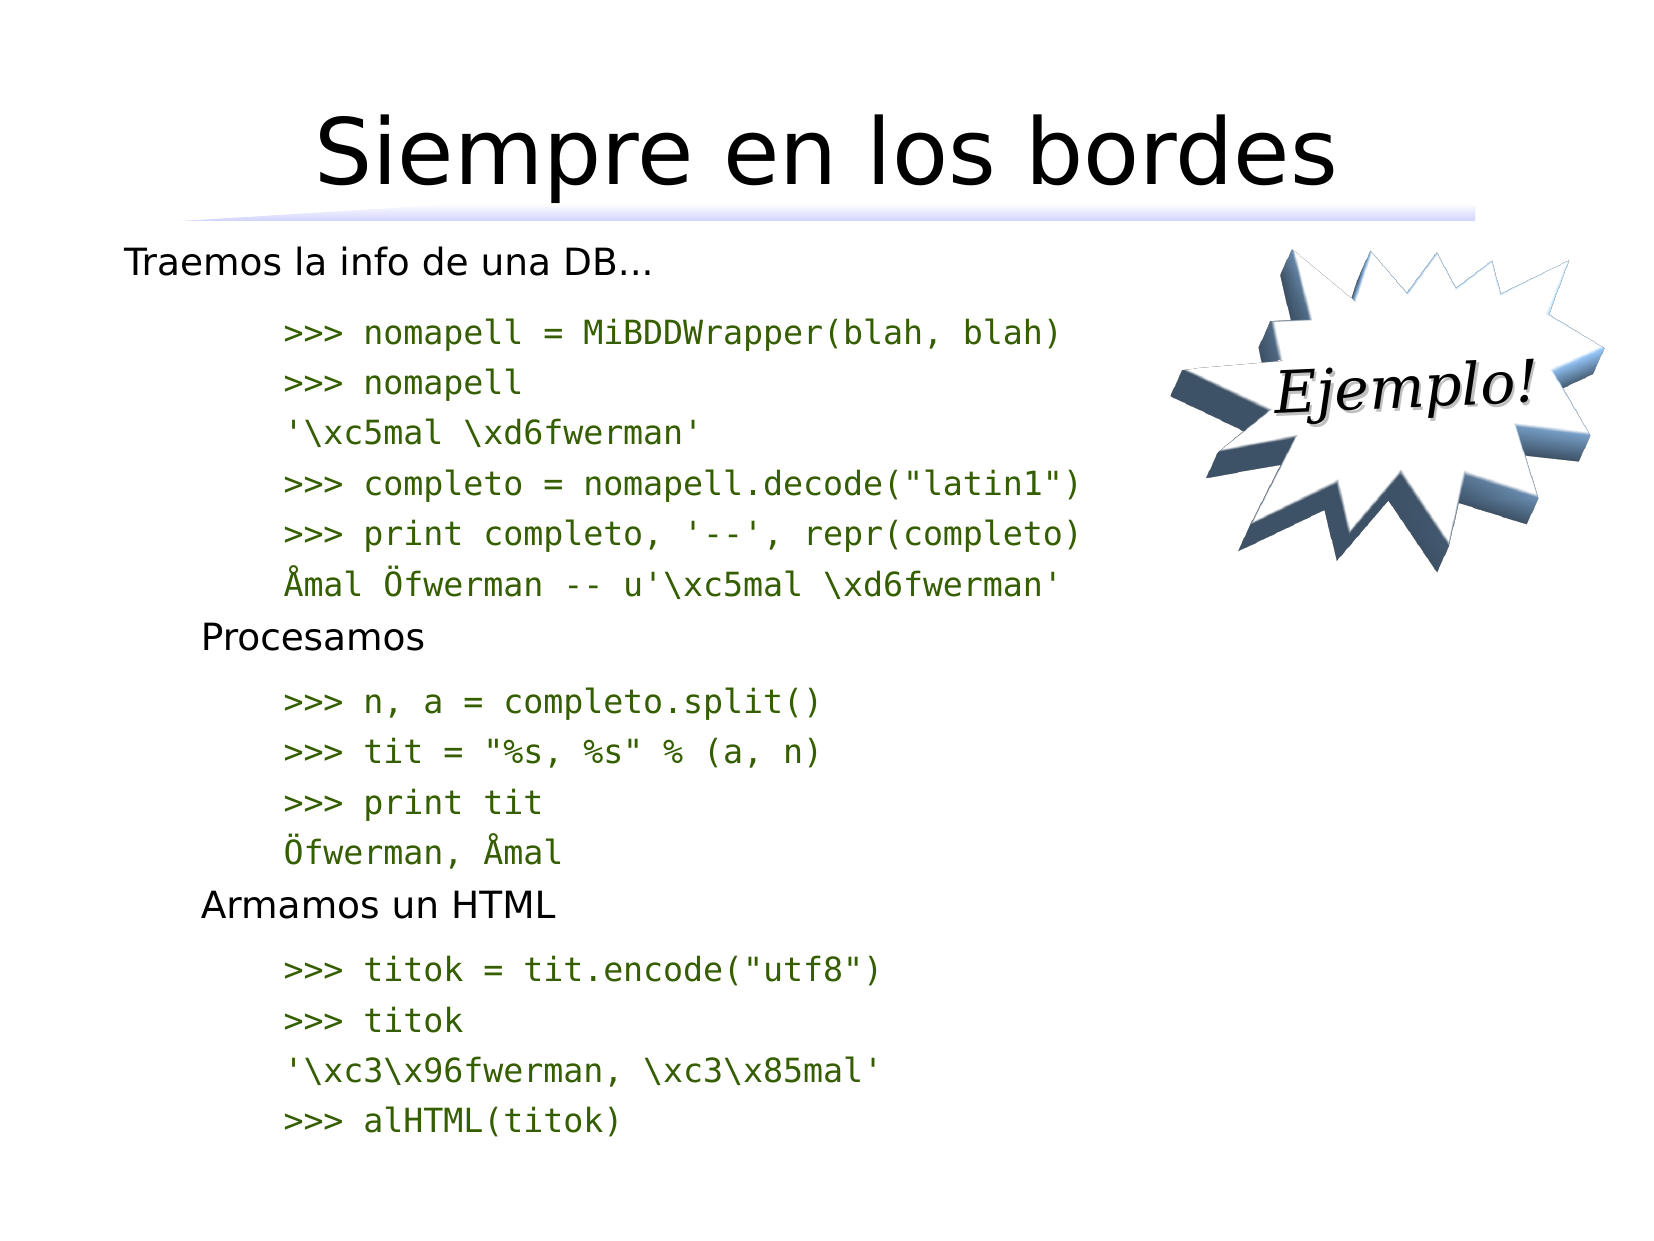

# Siempre en los bordes
Traemos la info de una DB...
>>> nomapell = MiBDDWrapper(blah, blah)
>>> nomapell
'\xc5mal \xd6fwerman'
>>> completo = nomapell.decode("latin1")
>>> print completo, '--', repr(completo)
Åmal Öfwerman -- u'\xc5mal \xd6fwerman'
Procesamos
>>> n, a = completo.split()
>>> tit = "%s, %s" % (a, n)
>>> print tit
Öfwerman, Åmal
Armamos un HTML
>>> titok = tit.encode("utf8")
>>> titok
'\xc3\x96fwerman, \xc3\x85mal'
>>> alHTML(titok)
Ejemplo!